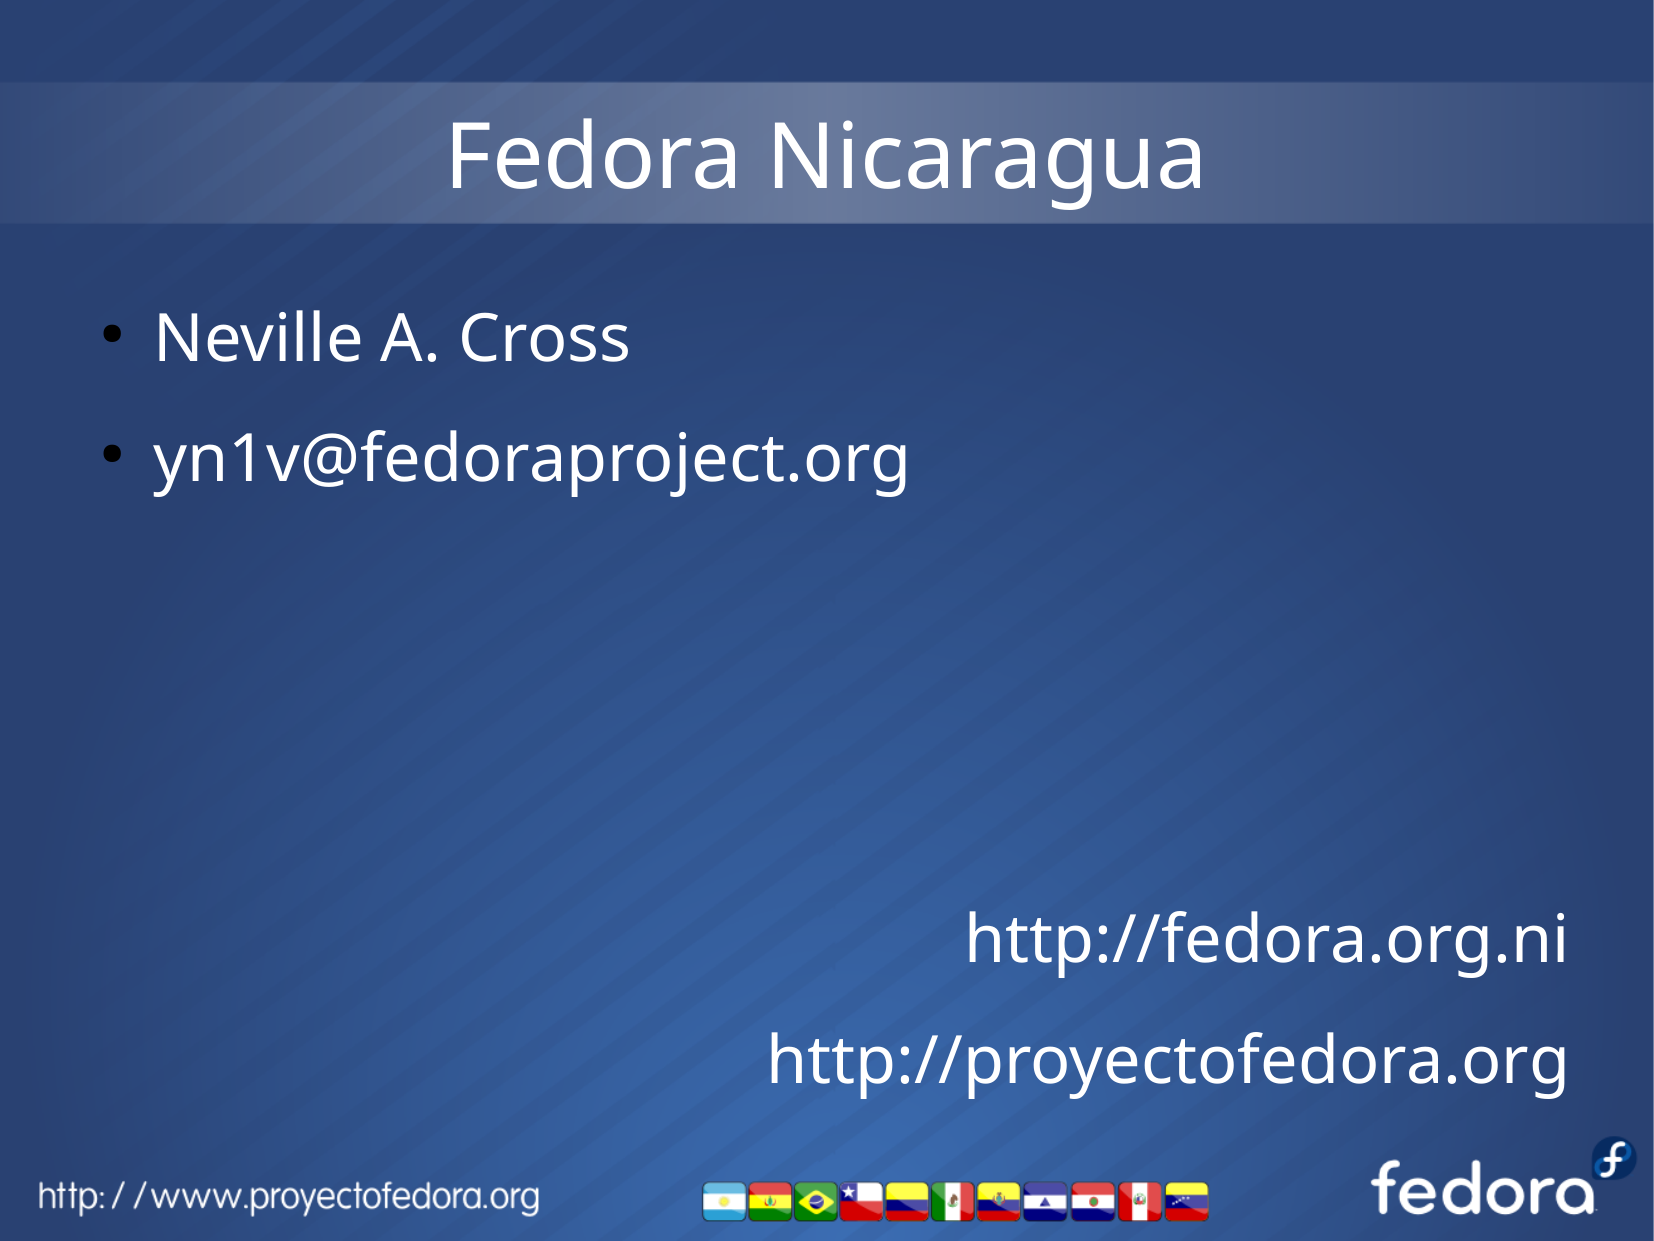

# Fedora Nicaragua
Neville A. Cross
yn1v@fedoraproject.org
http://fedora.org.ni
http://proyectofedora.org